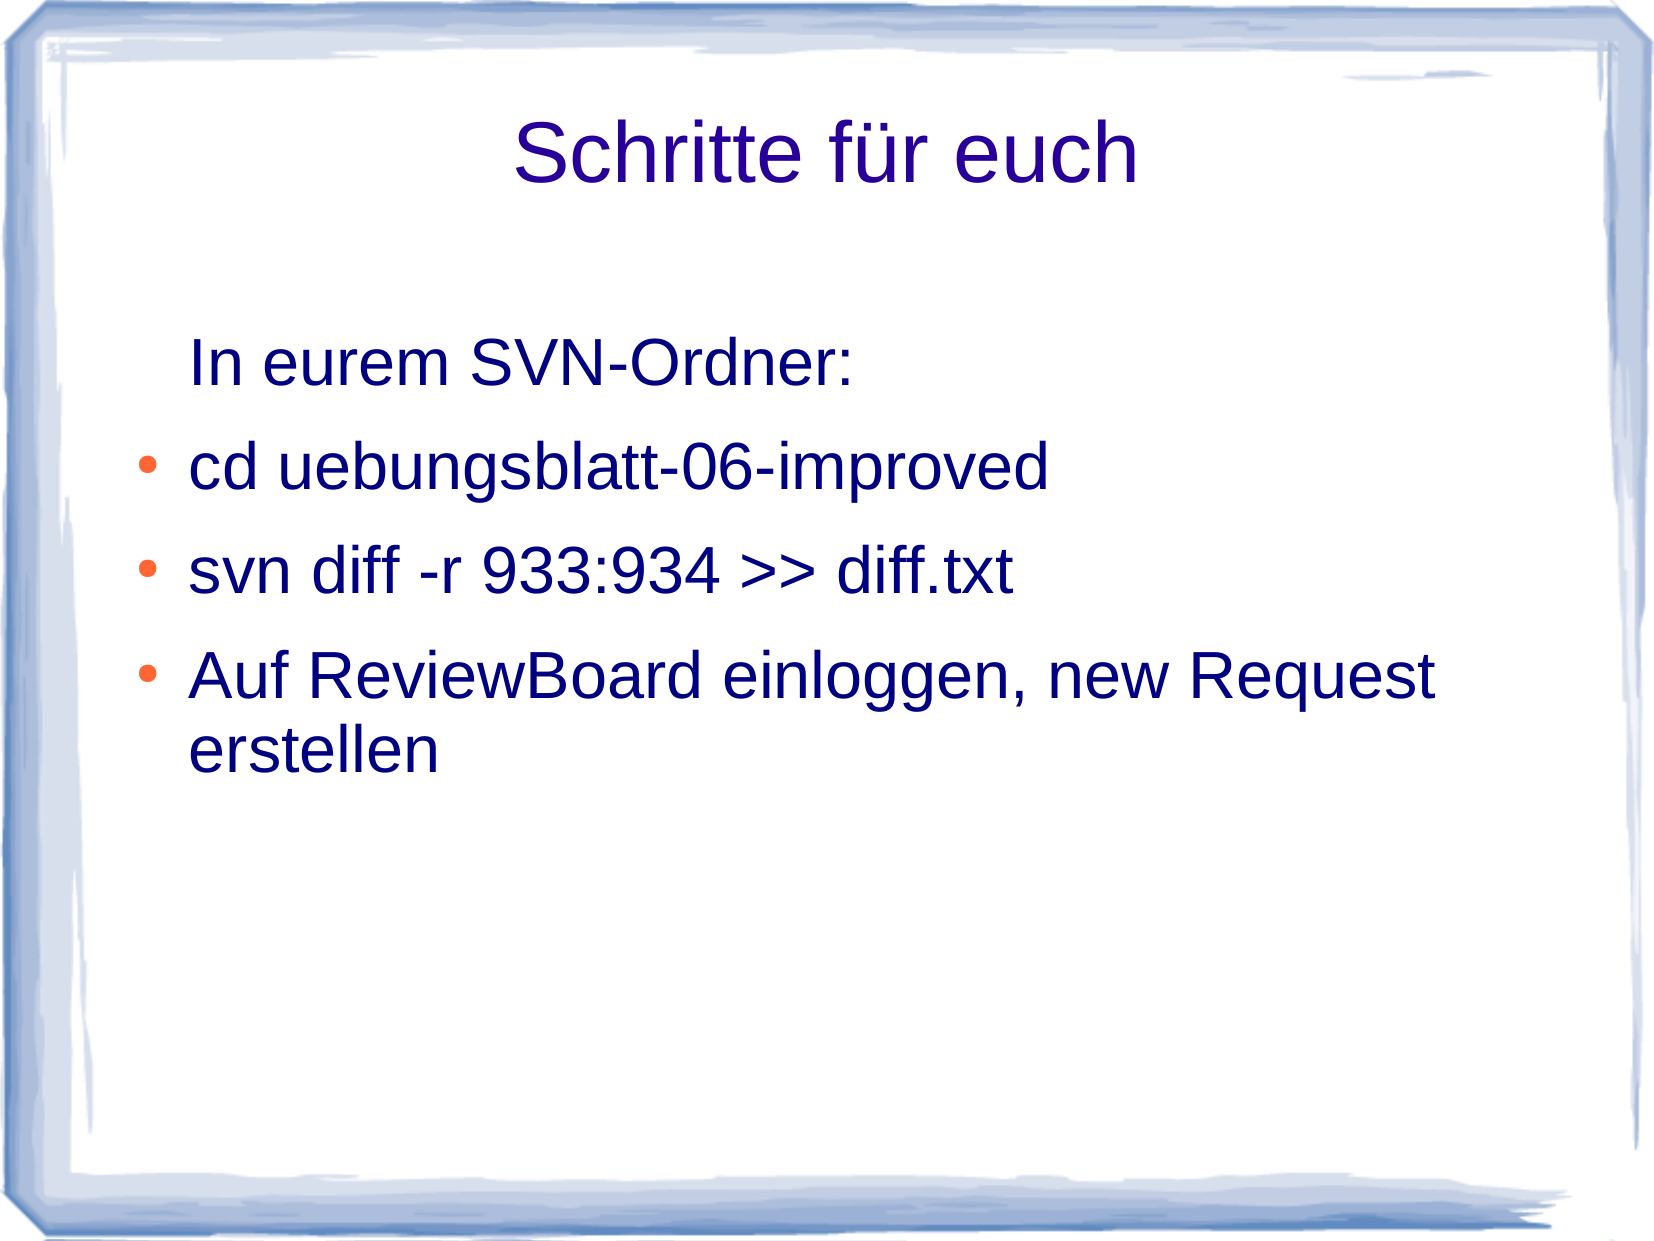

# Schritte für euch
In eurem SVN-Ordner:
cd uebungsblatt-06-improved
svn diff -r 933:934 >> diff.txt
Auf ReviewBoard einloggen, new Request erstellen